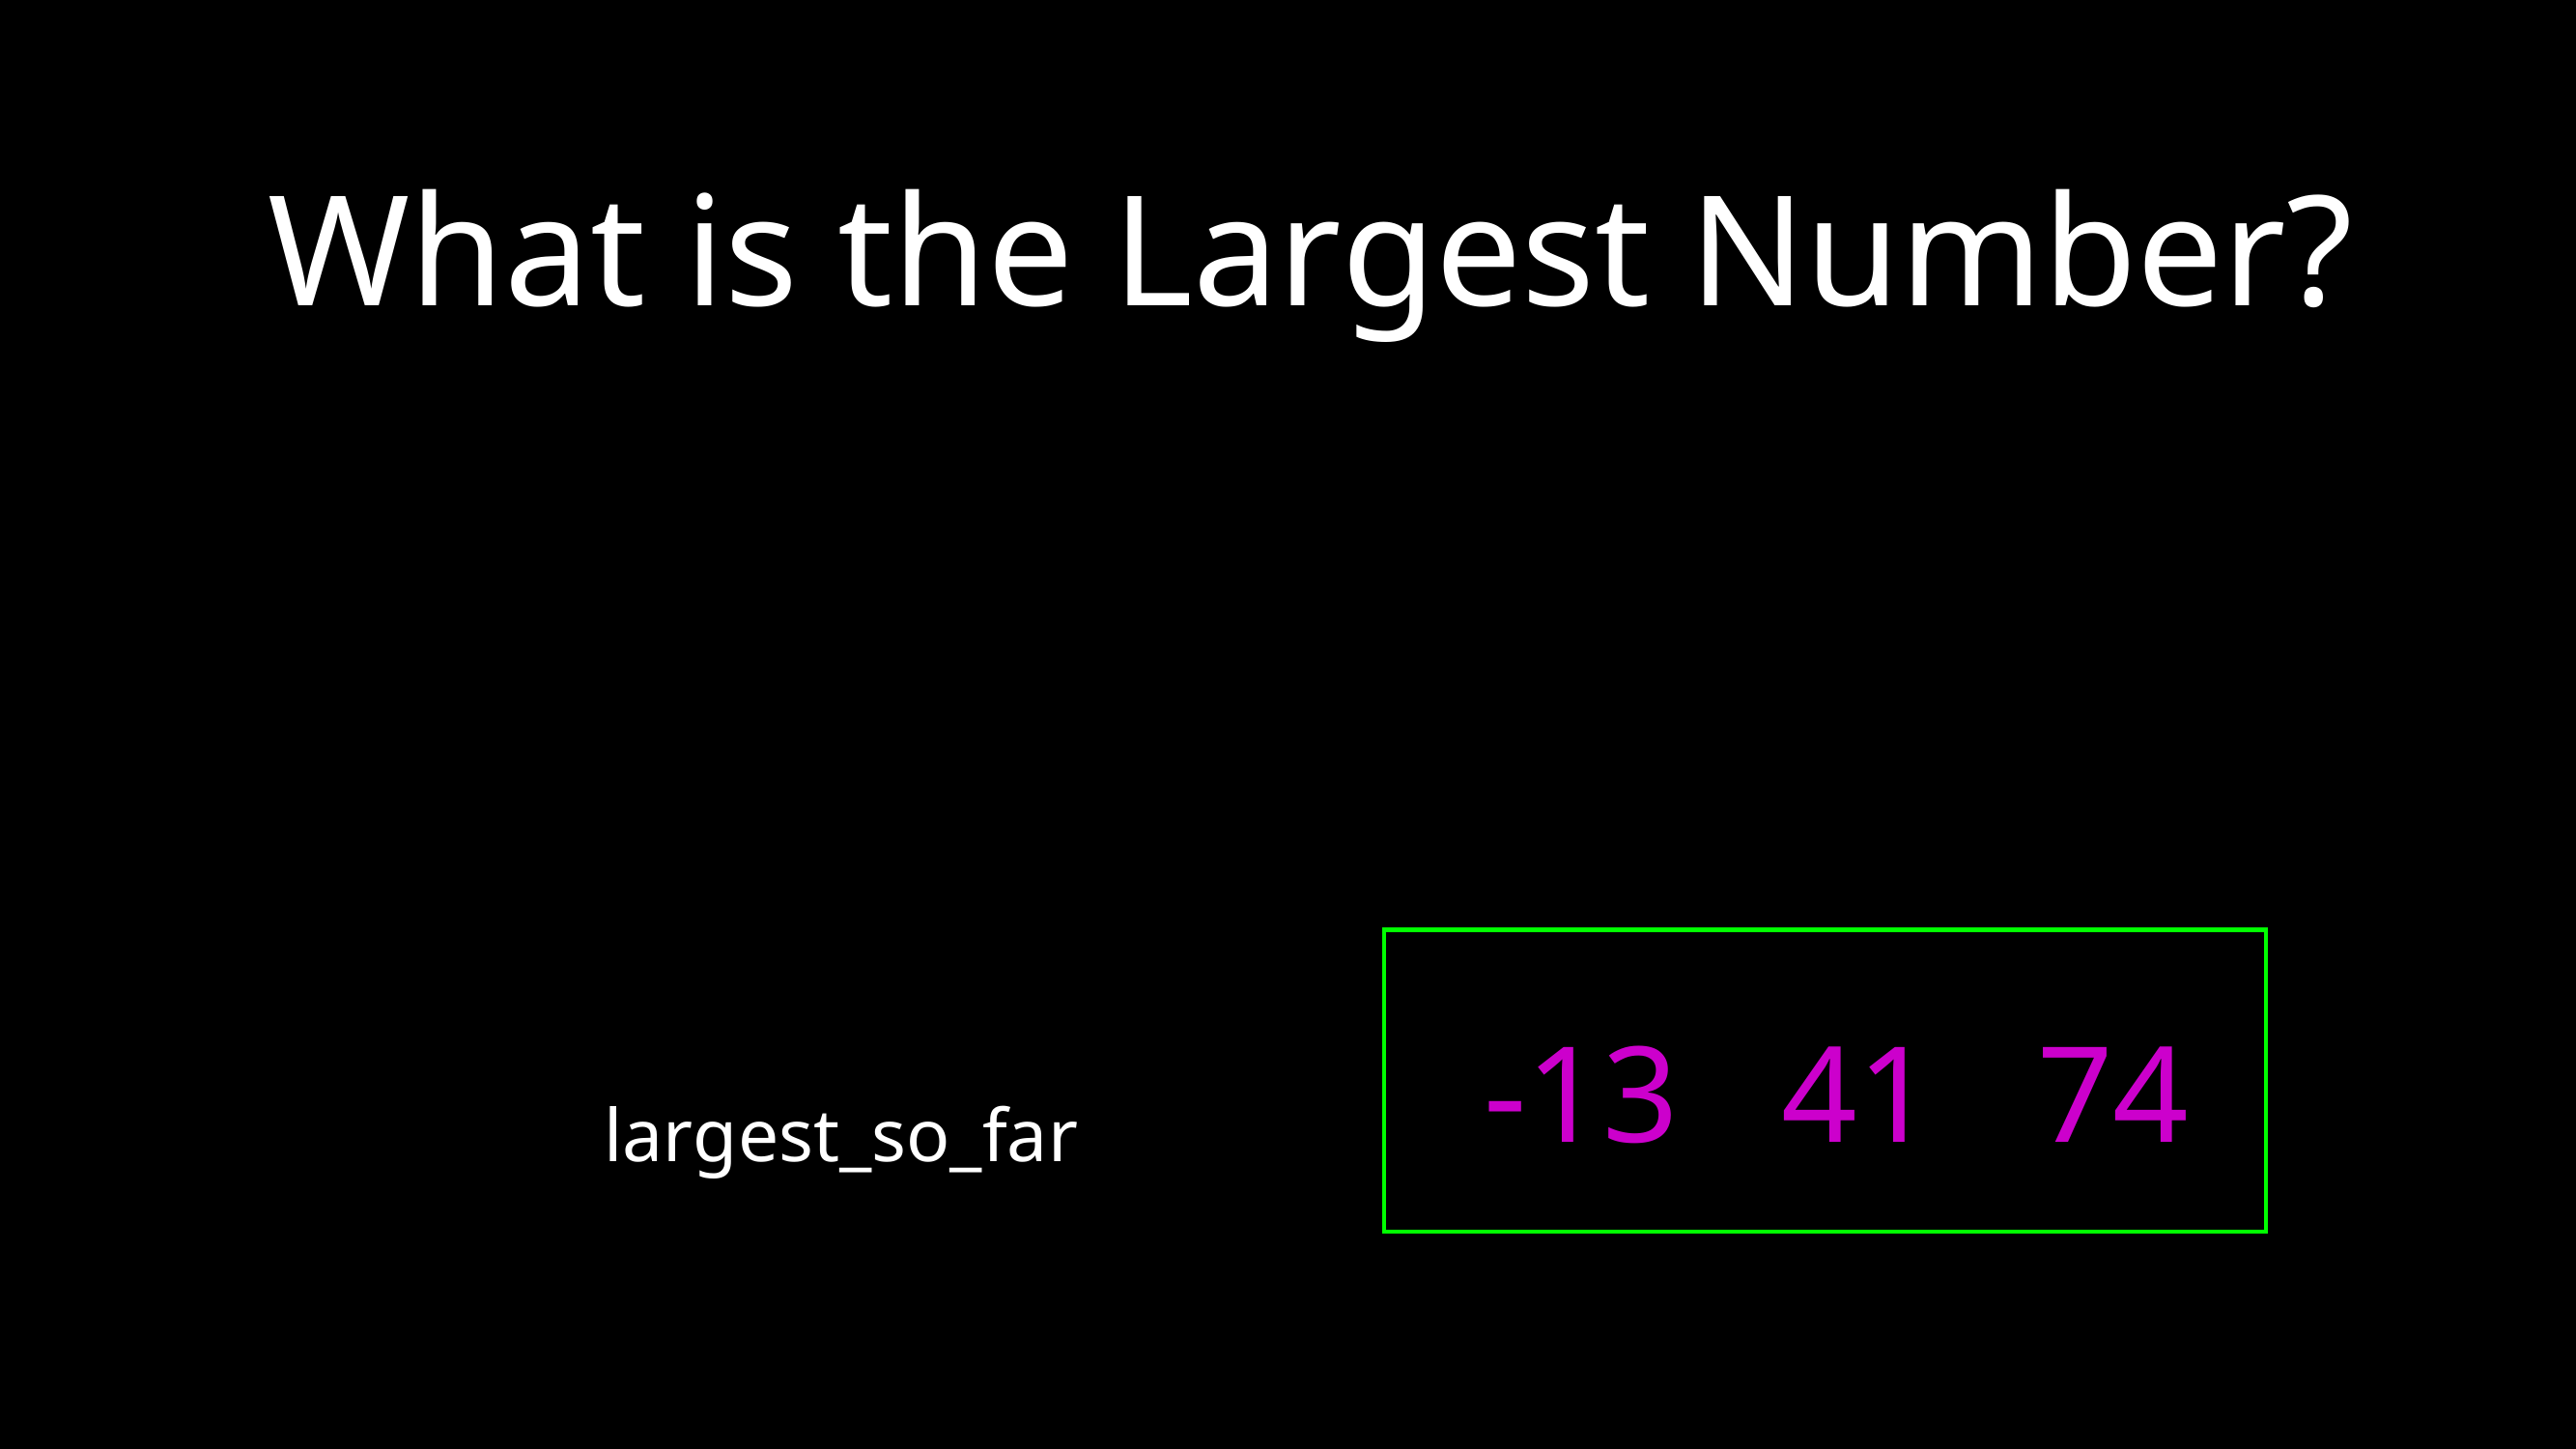

What is the Largest Number?
-13 41 74
largest_so_far